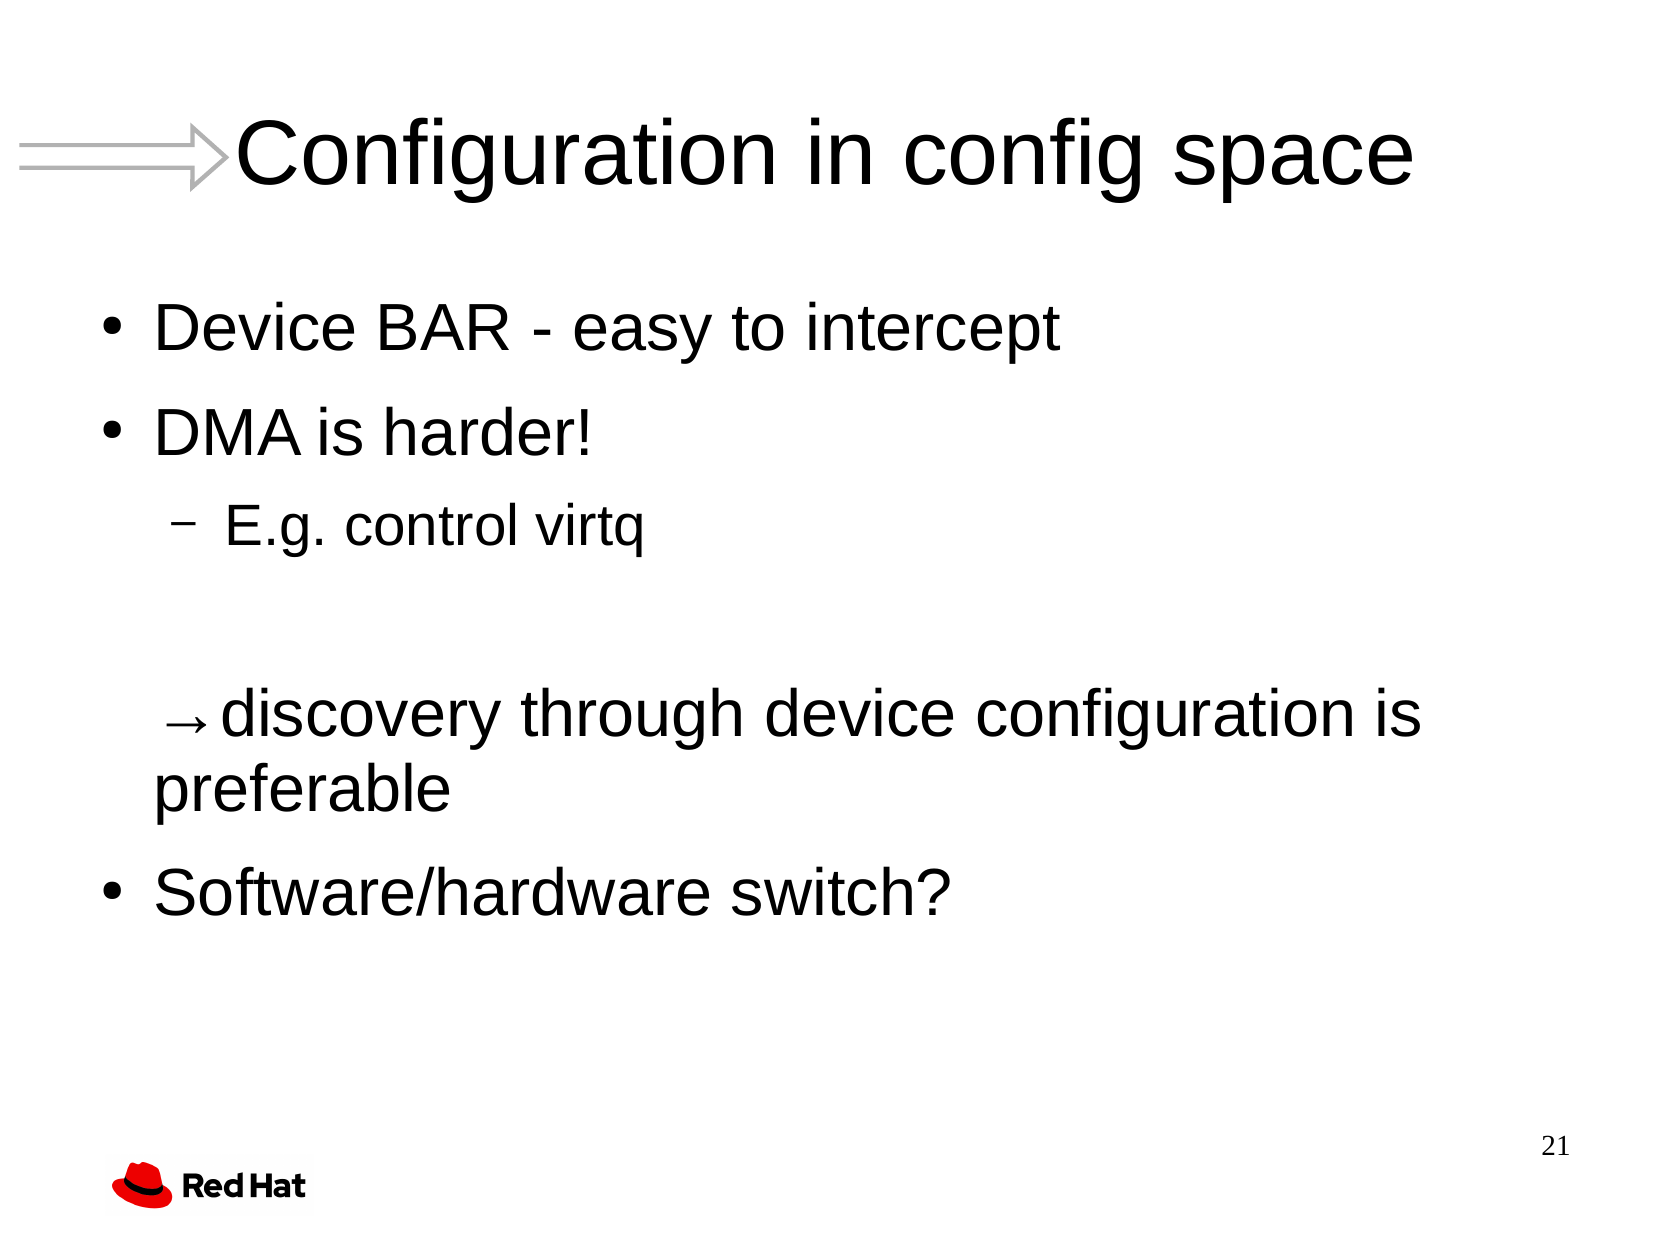

# Configuration in config space
Device BAR - easy to intercept
DMA is harder!
E.g. control virtq
→discovery through device configuration is preferable
Software/hardware switch?
21